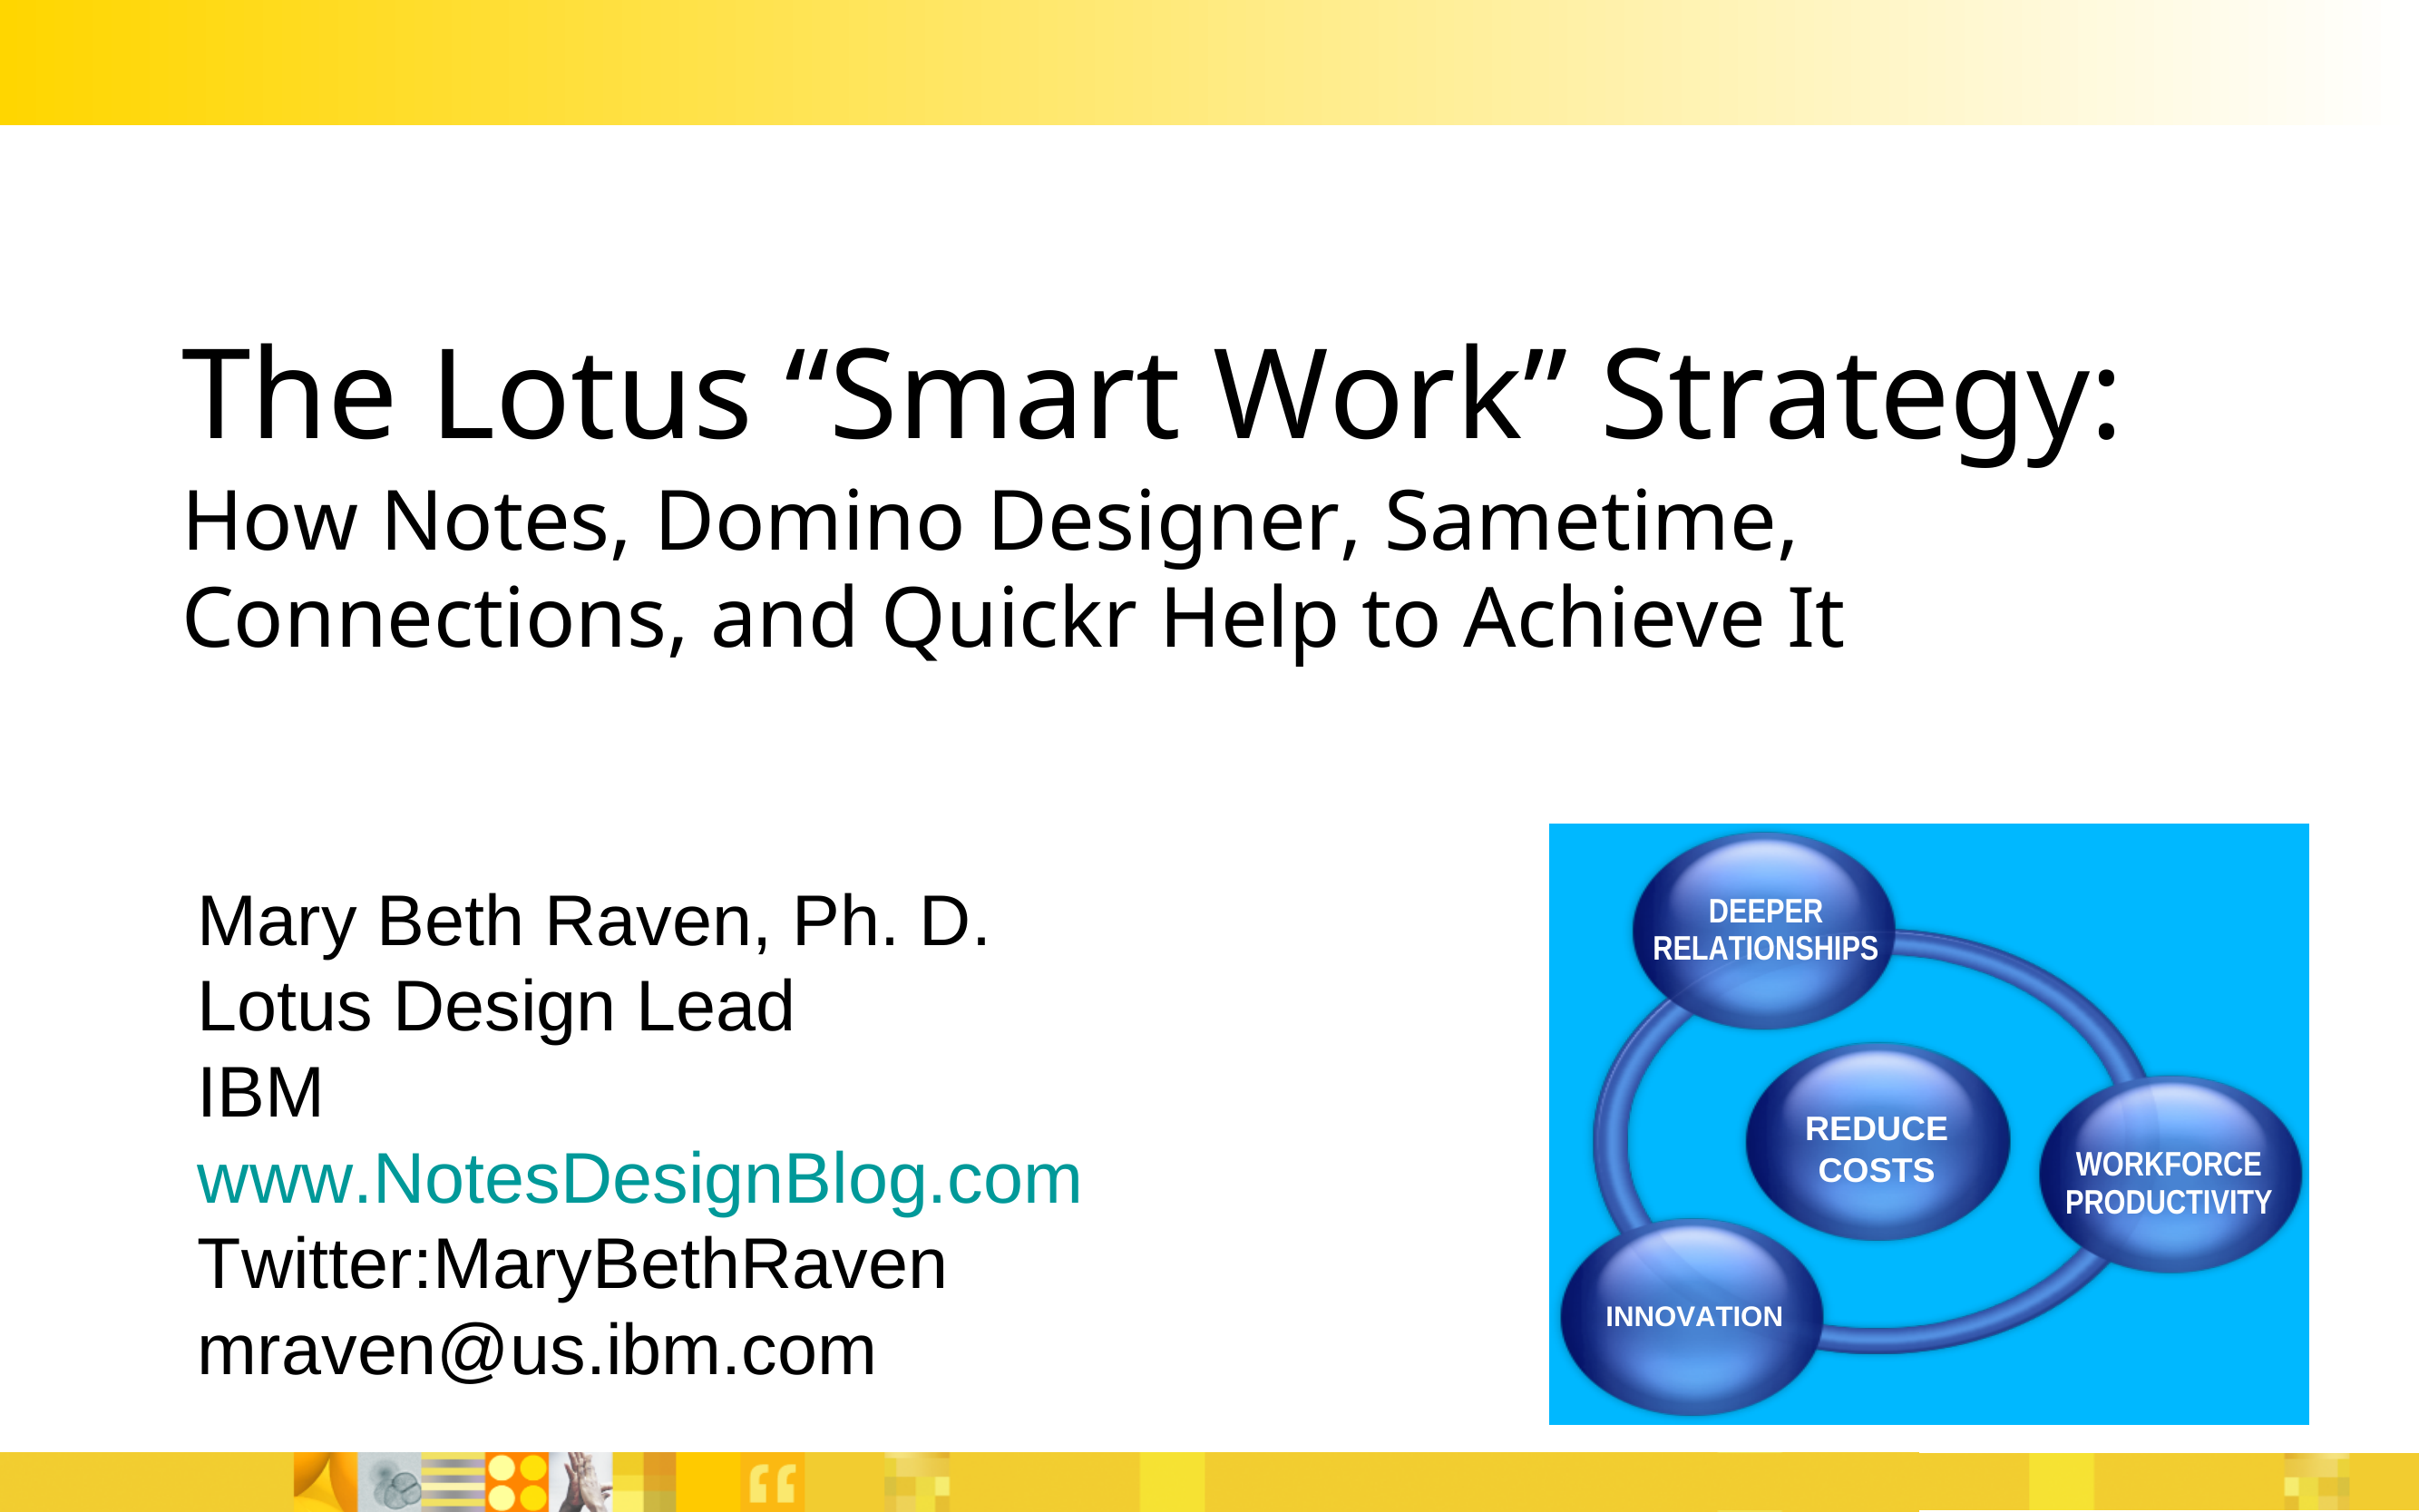

# The Lotus “Smart Work” Strategy: How Notes, Domino Designer, Sametime, Connections, and Quickr Help to Achieve It
DEEPER
RELATIONSHIPS
REDUCE
COSTS
WORKFORCE
PRODUCTIVITY
INNOVATION
Mary Beth Raven, Ph. D.
Lotus Design Lead
IBM
www.NotesDesignBlog.com
Twitter:MaryBethRaven
mraven@us.ibm.com